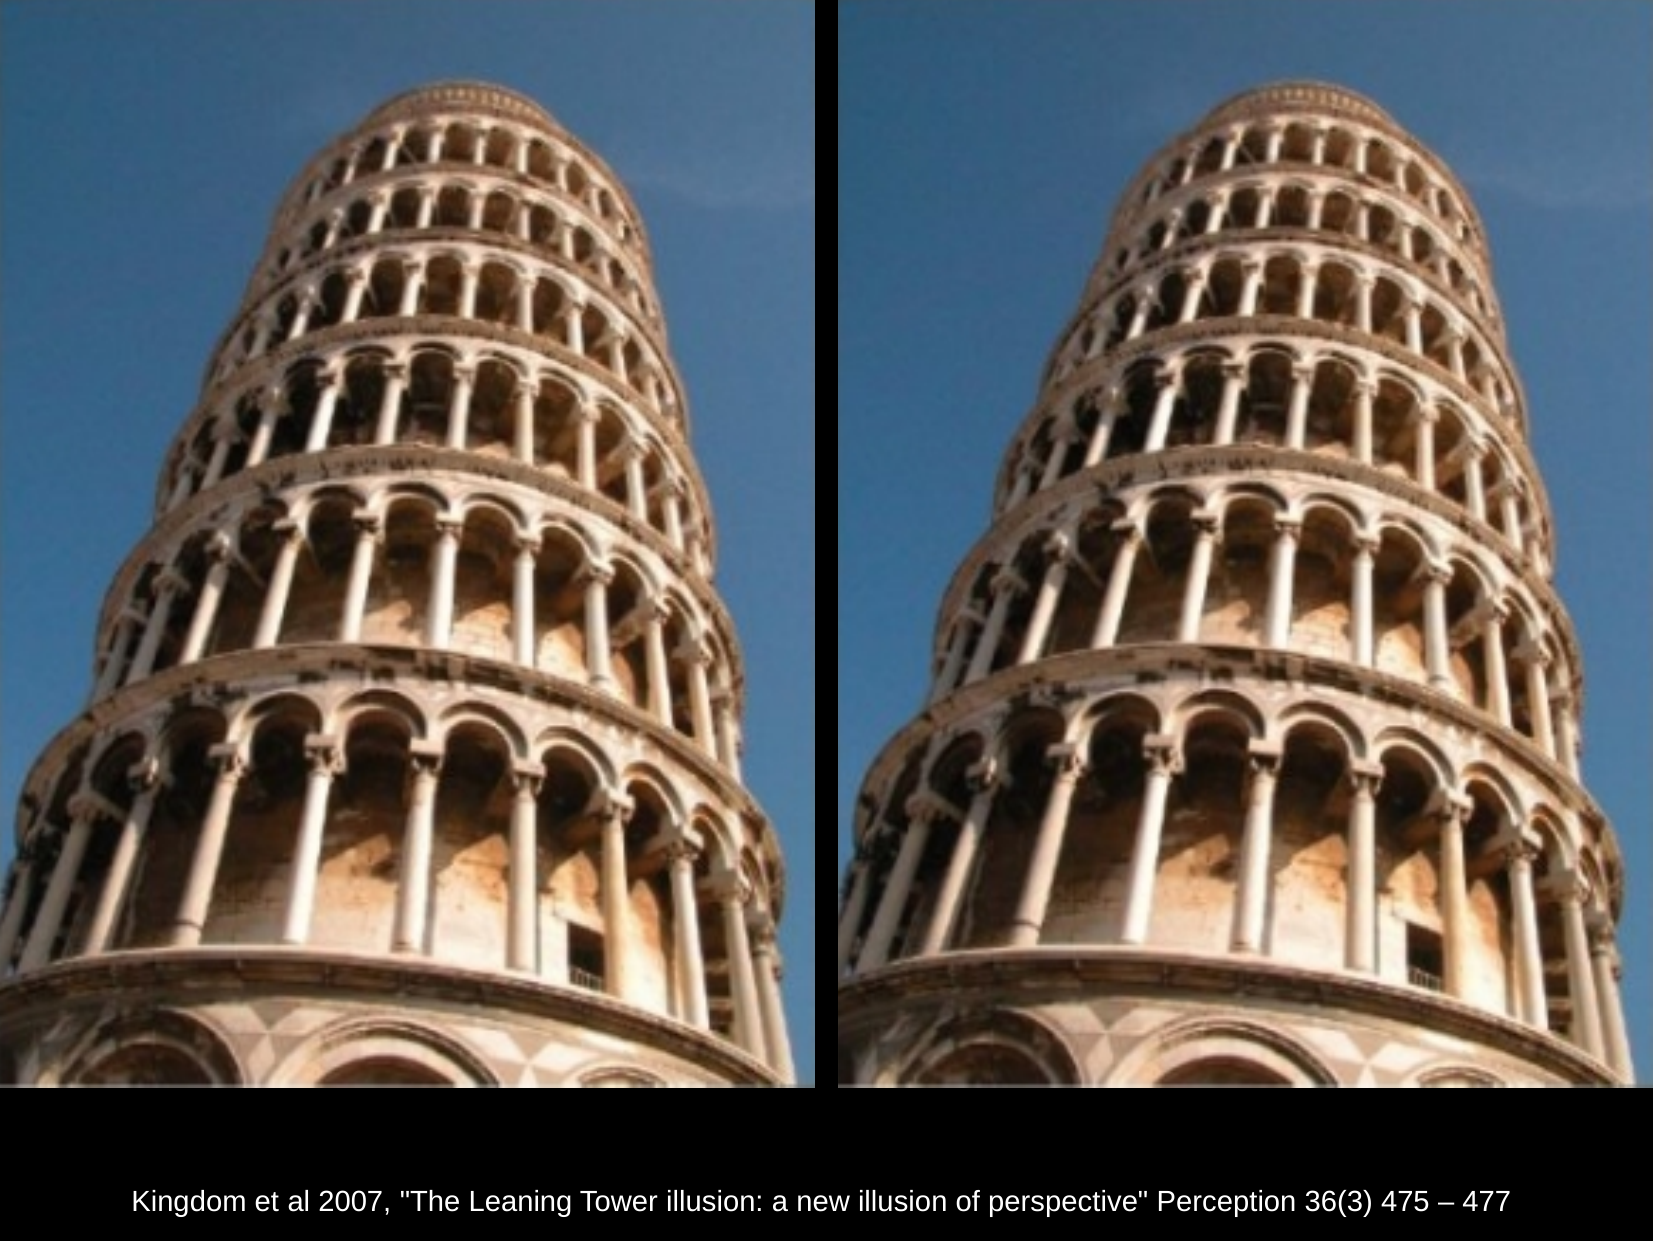

Kingdom et al 2007, "The Leaning Tower illusion: a new illusion of perspective" Perception 36(3) 475 – 477